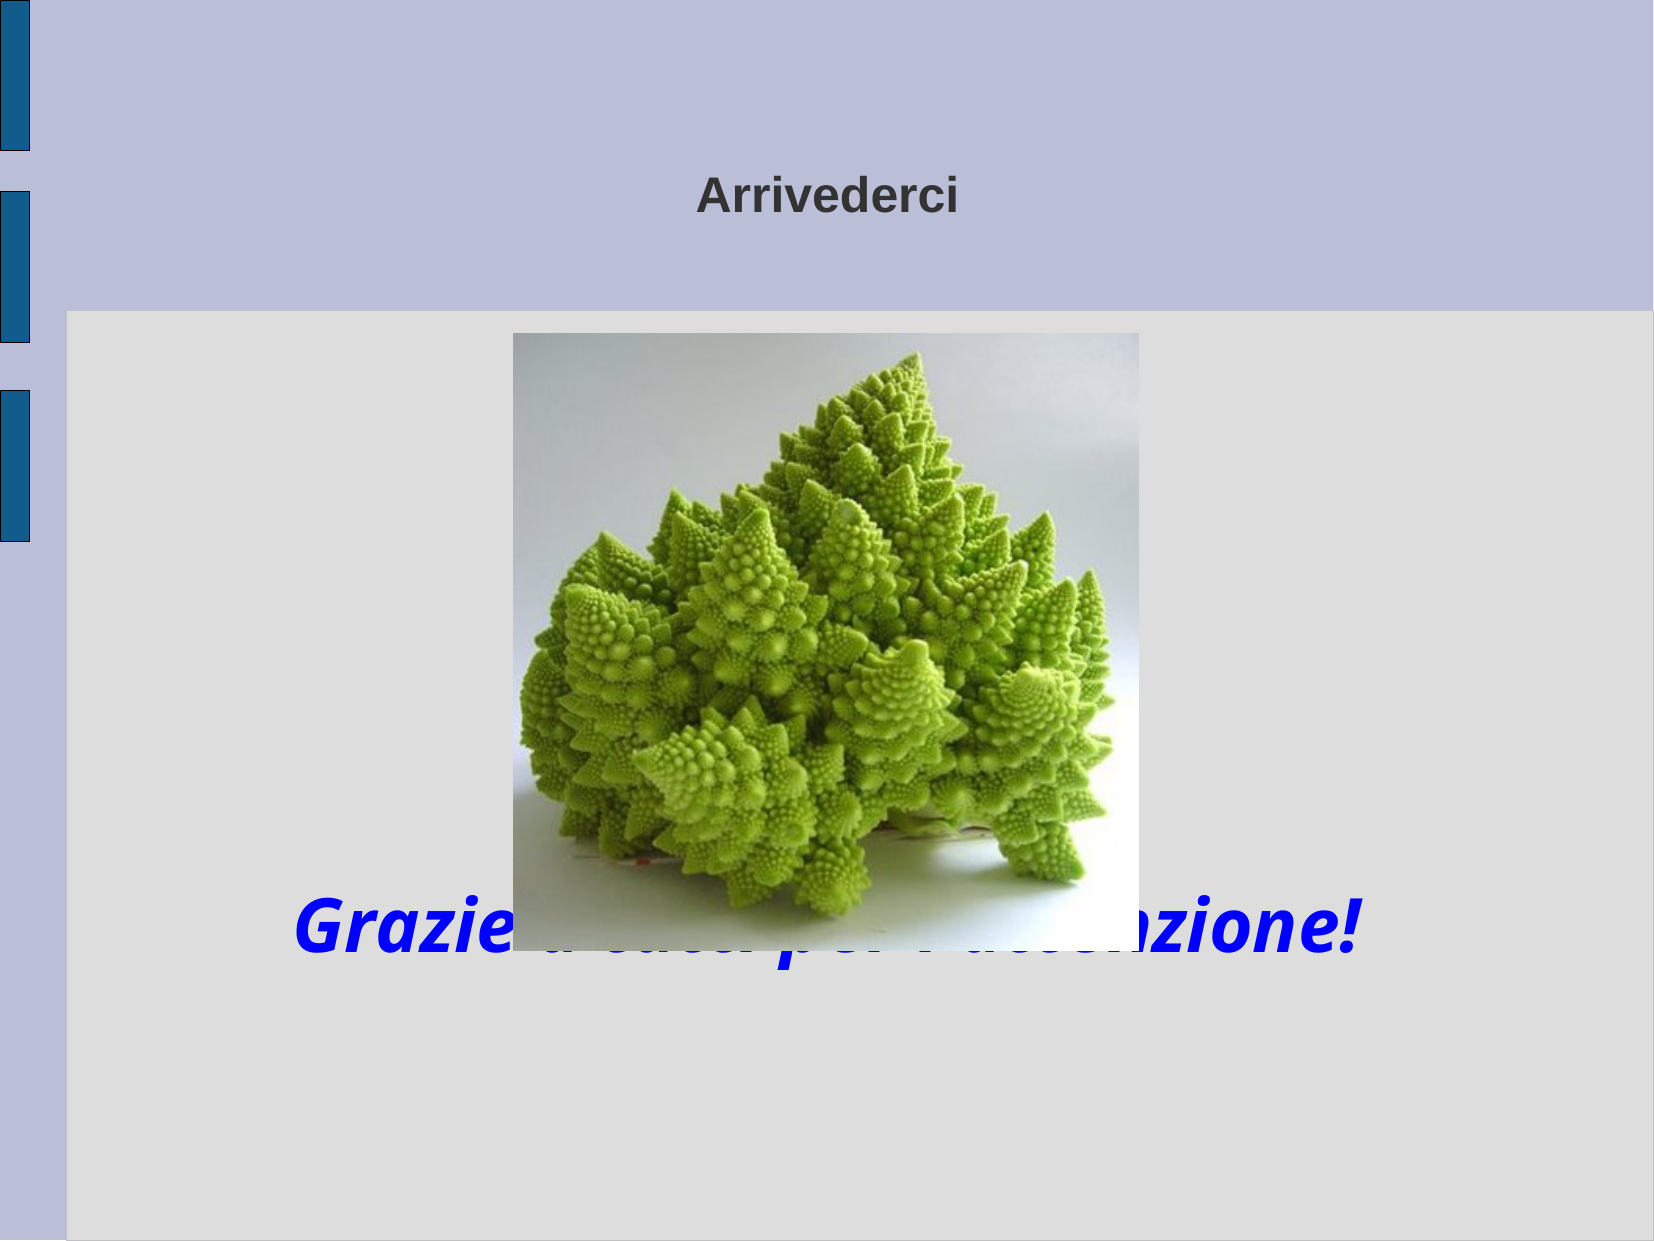

# Arrivederci
Grazie a tutti per l'attenzione!